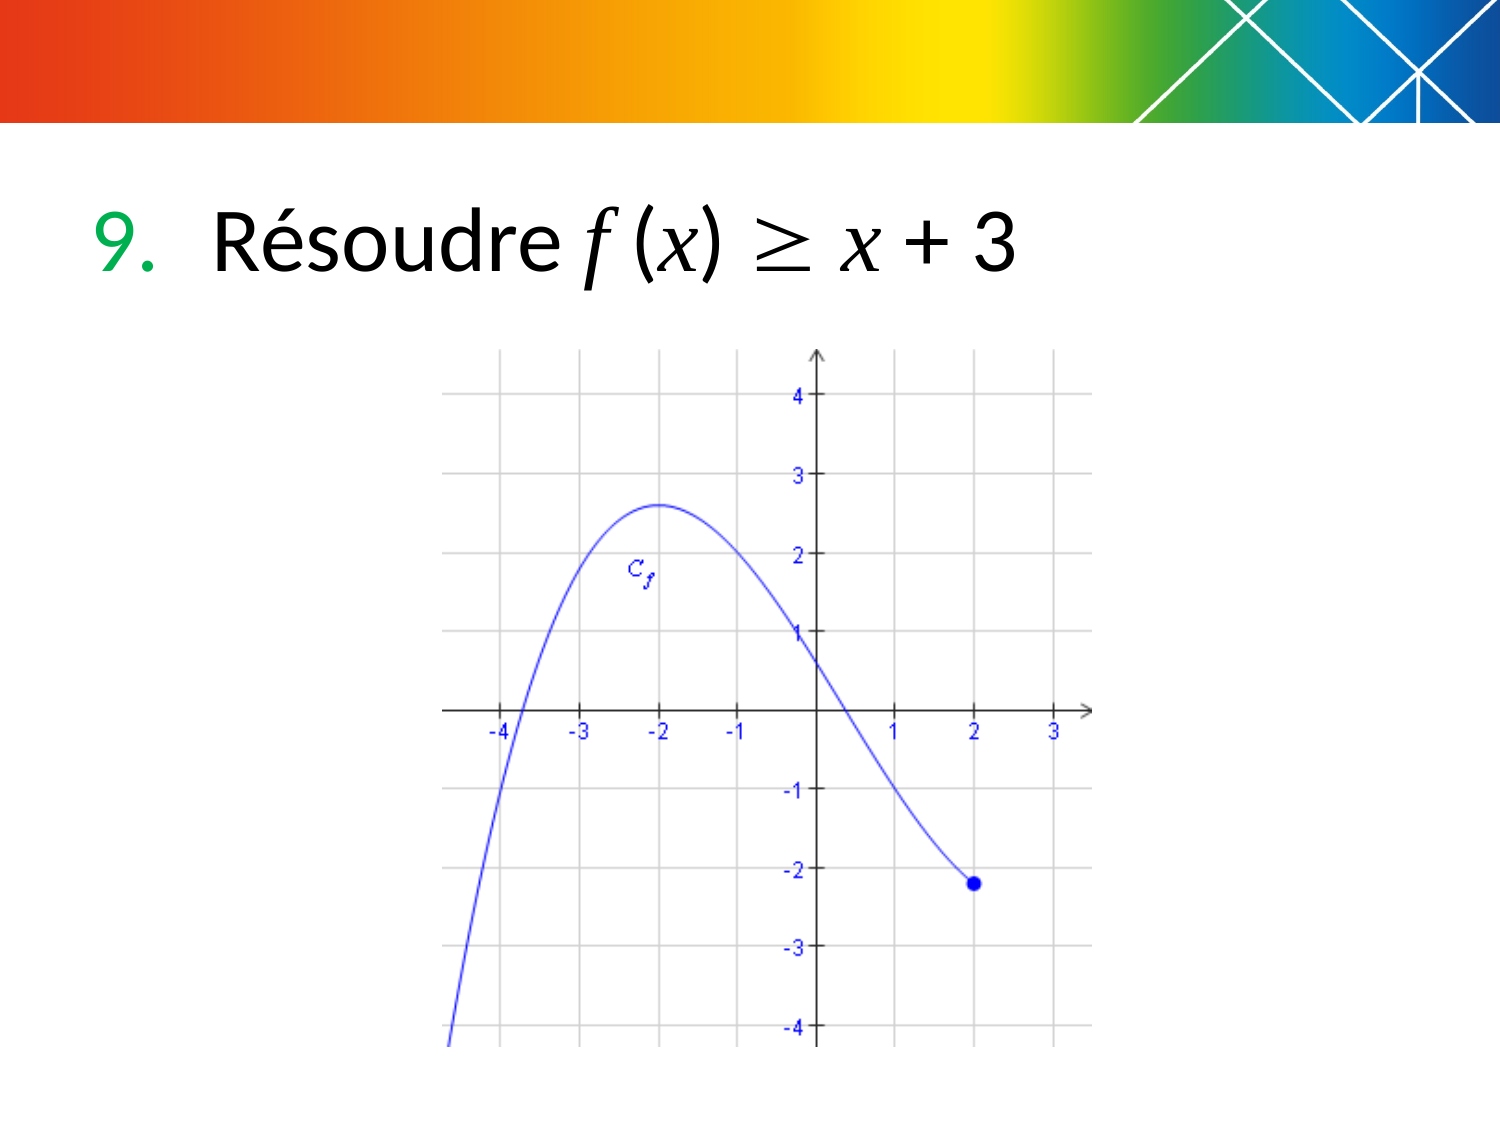

# Résoudre f (x)  x + 3